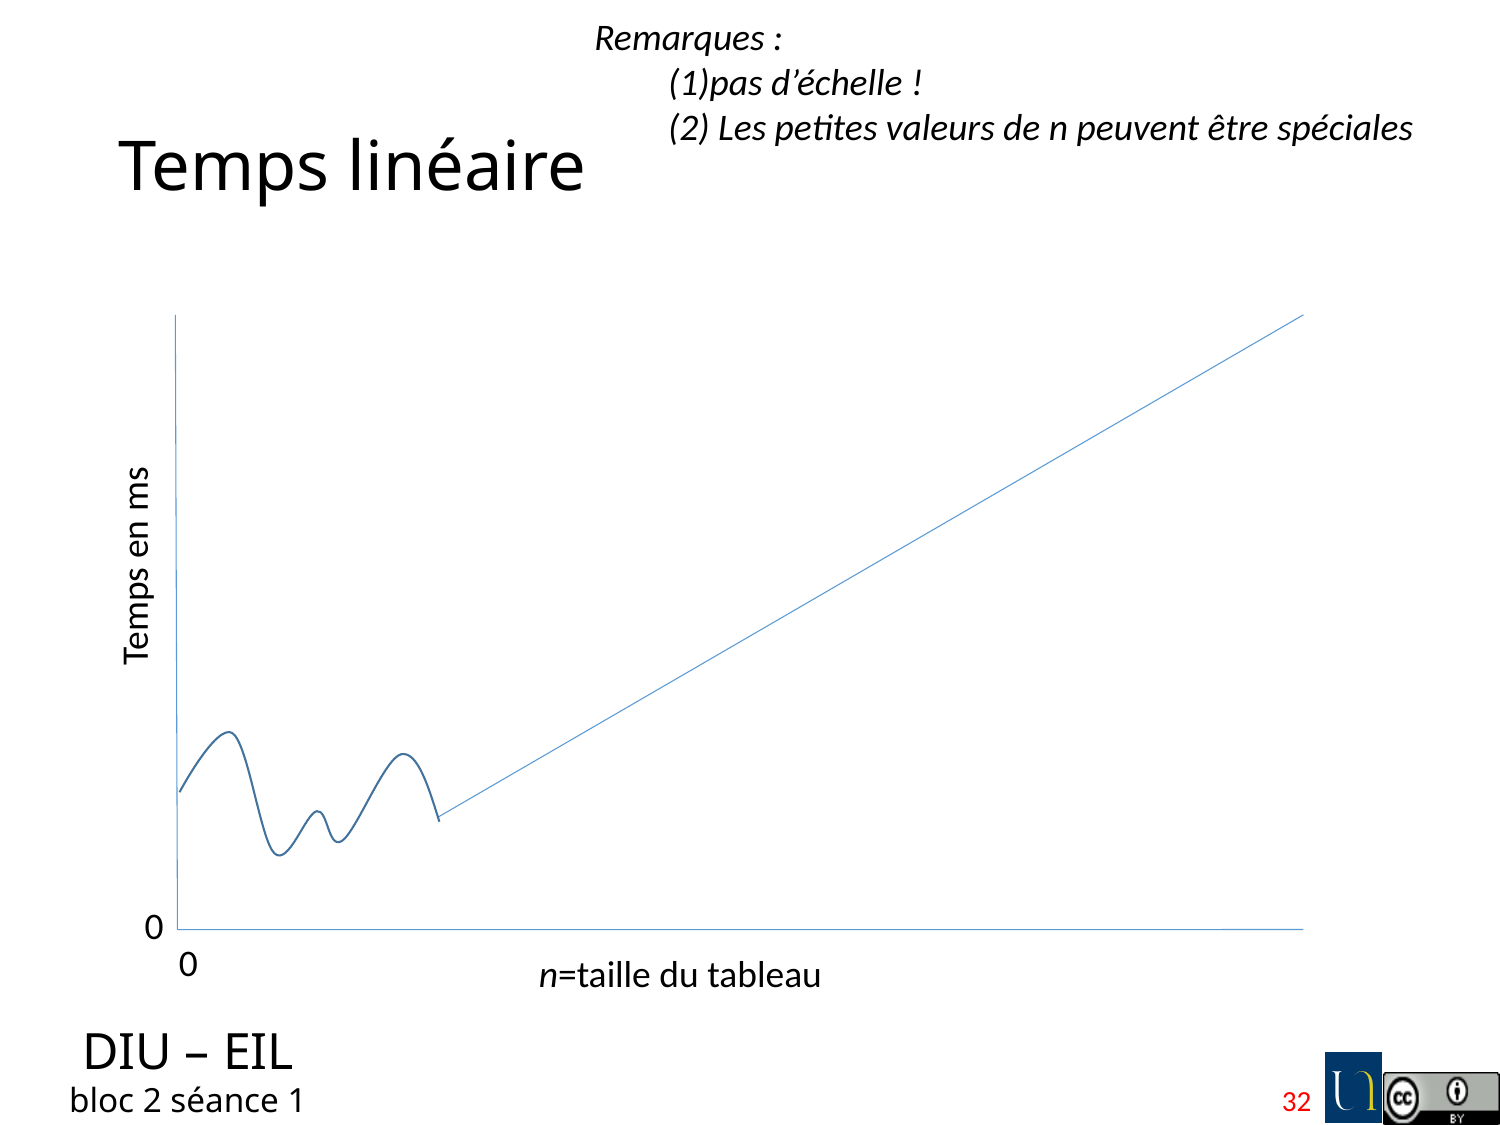

Remarques :
	(1)pas d’échelle !
	(2) Les petites valeurs de n peuvent être spéciales
# Temps linéaire
Temps en ms
0
0
n=taille du tableau